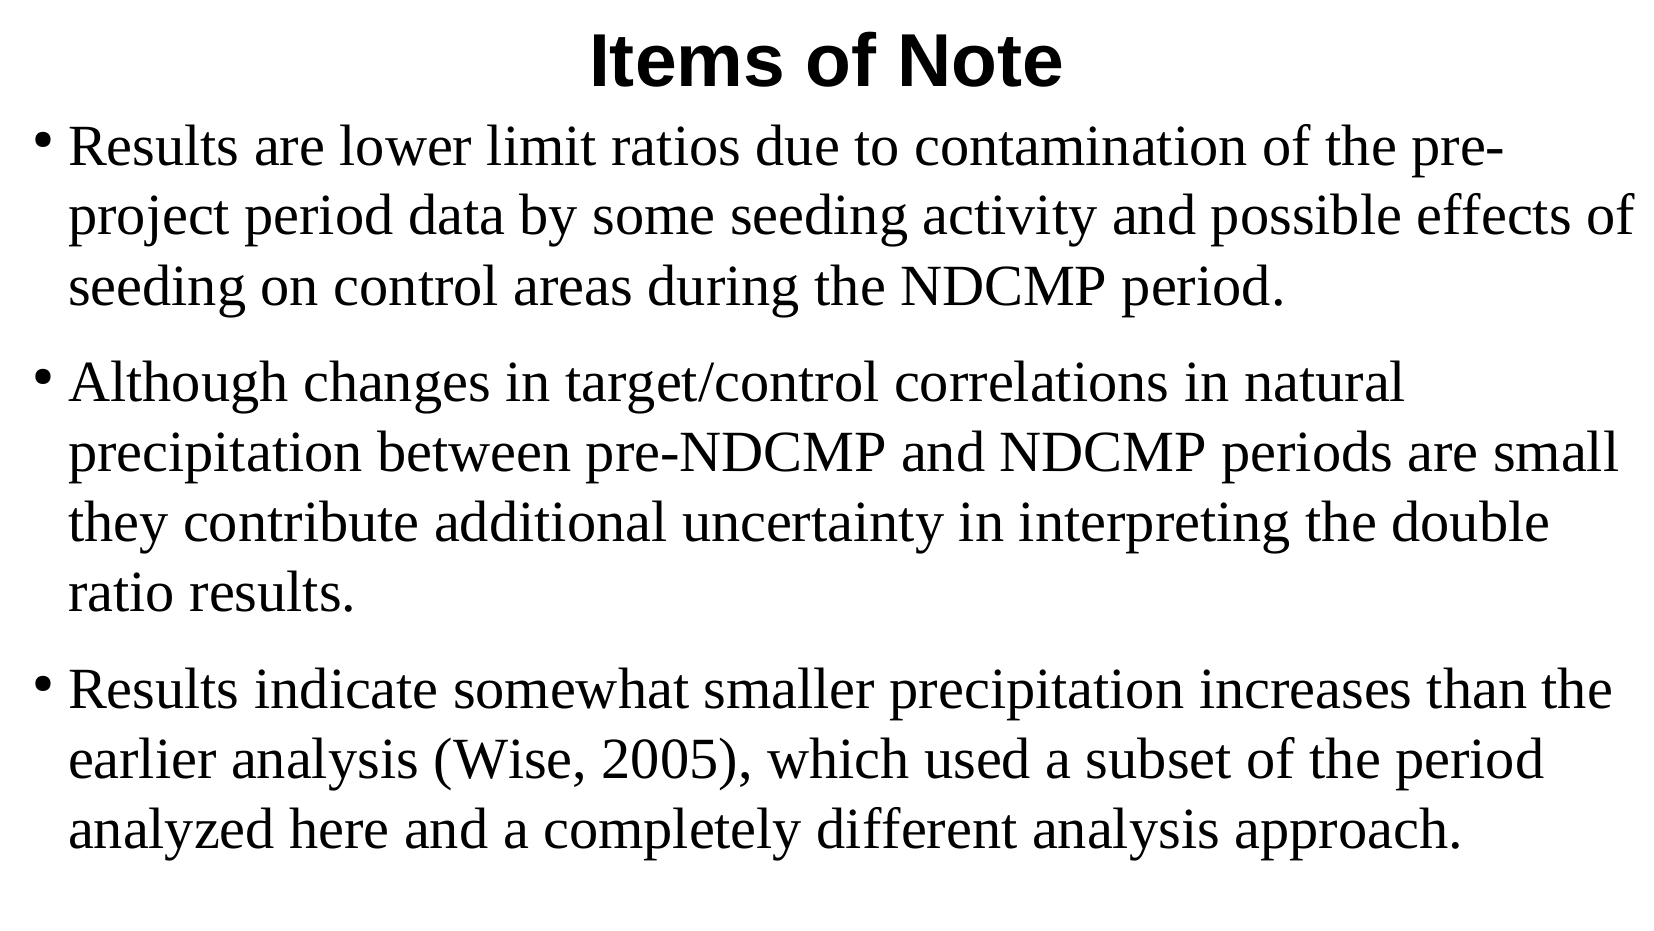

# Items of Note
Results are lower limit ratios due to contamination of the pre-project period data by some seeding activity and possible effects of seeding on control areas during the NDCMP period.
Although changes in target/control correlations in natural precipitation between pre-NDCMP and NDCMP periods are small they contribute additional uncertainty in interpreting the double ratio results.
Results indicate somewhat smaller precipitation increases than the earlier analysis (Wise, 2005), which used a subset of the period analyzed here and a completely different analysis approach.